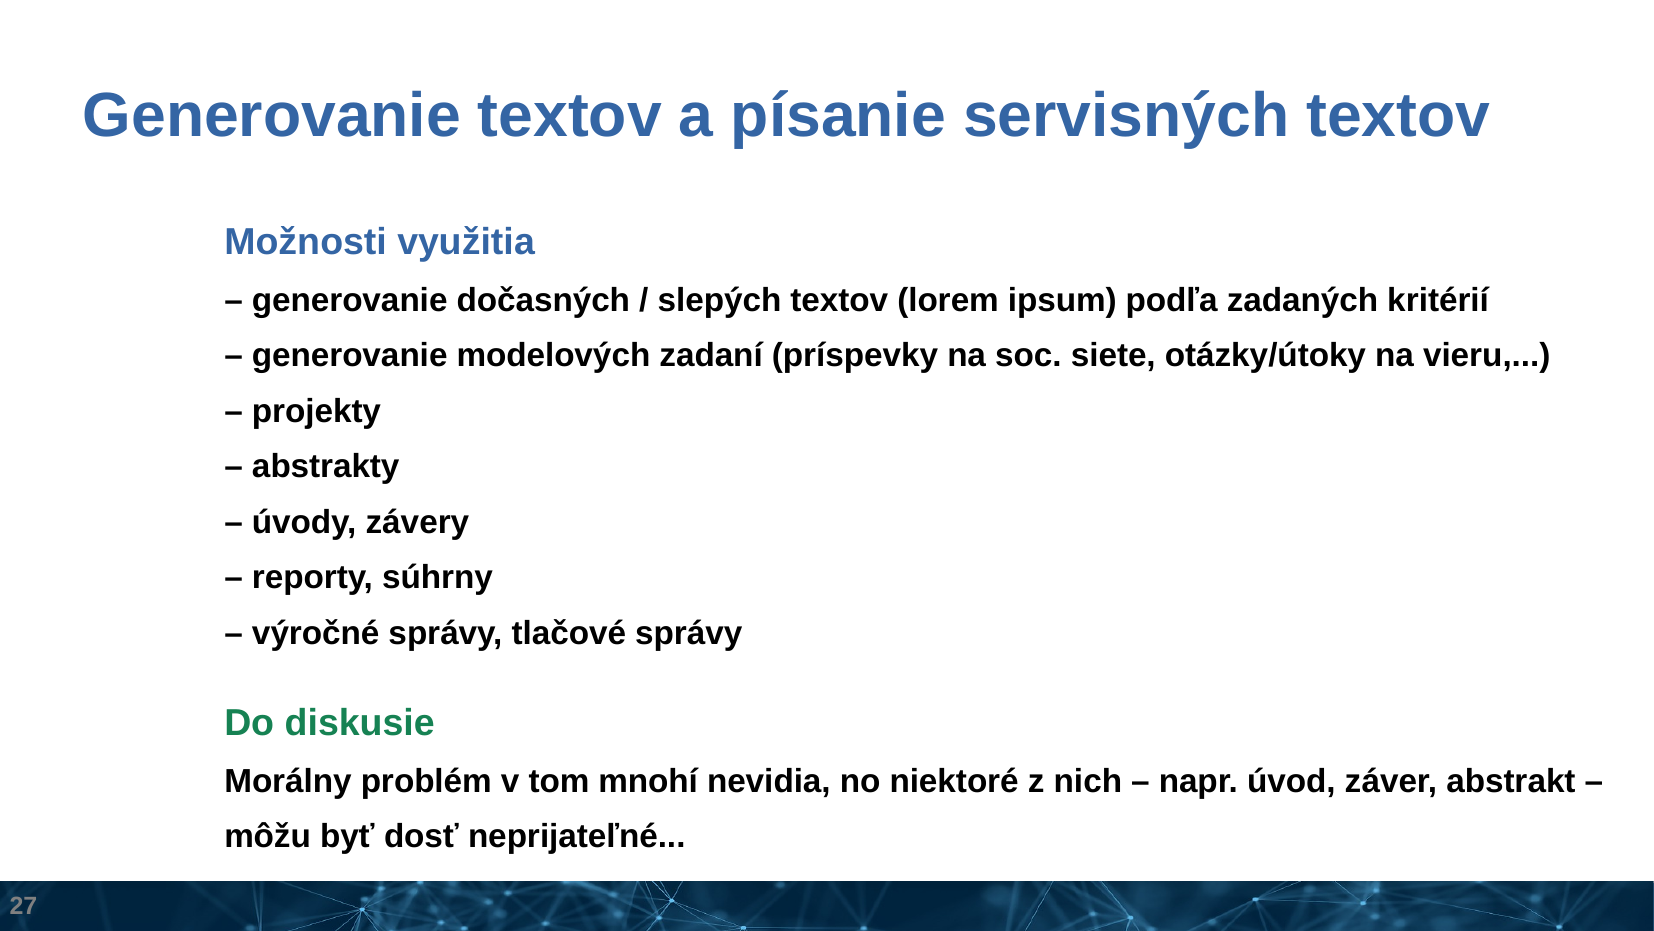

# Generovanie textov a písanie servisných textov
Možnosti využitia
– generovanie dočasných / slepých textov (lorem ipsum) podľa zadaných kritérií
– generovanie modelových zadaní (príspevky na soc. siete, otázky/útoky na vieru,...)
– projekty
– abstrakty
– úvody, závery
– reporty, súhrny
– výročné správy, tlačové správy
Do diskusie
Morálny problém v tom mnohí nevidia, no niektoré z nich – napr. úvod, záver, abstrakt – môžu byť dosť neprijateľné...